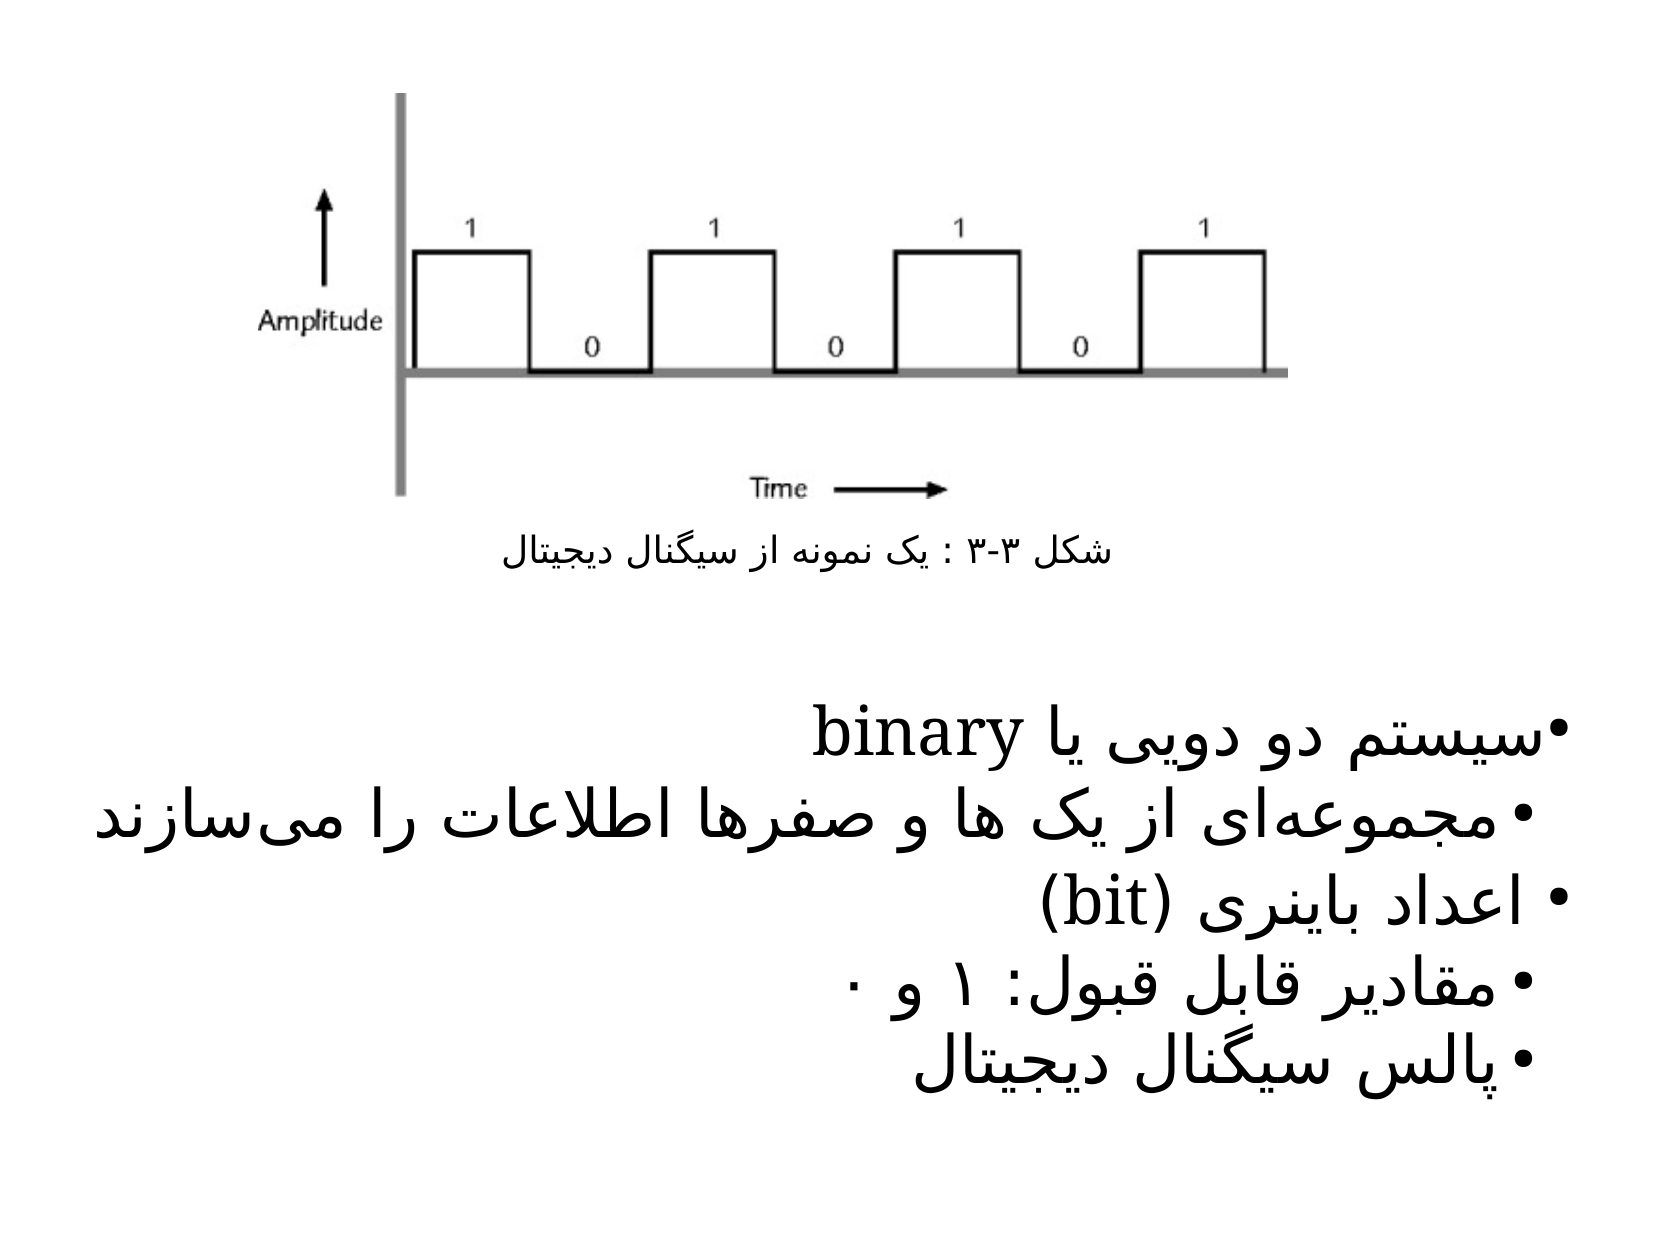

شکل ۳-۳ : یک نمونه از سیگنال دیجیتال
# سیستم دو دویی یا binary
مجموعه‌ای از یک ها و صفرها اطلاعات را می‌سازند
 اعداد باینری (bit)
مقادیر قابل قبول: ۱ و ۰
پالس سیگنال دیجیتال